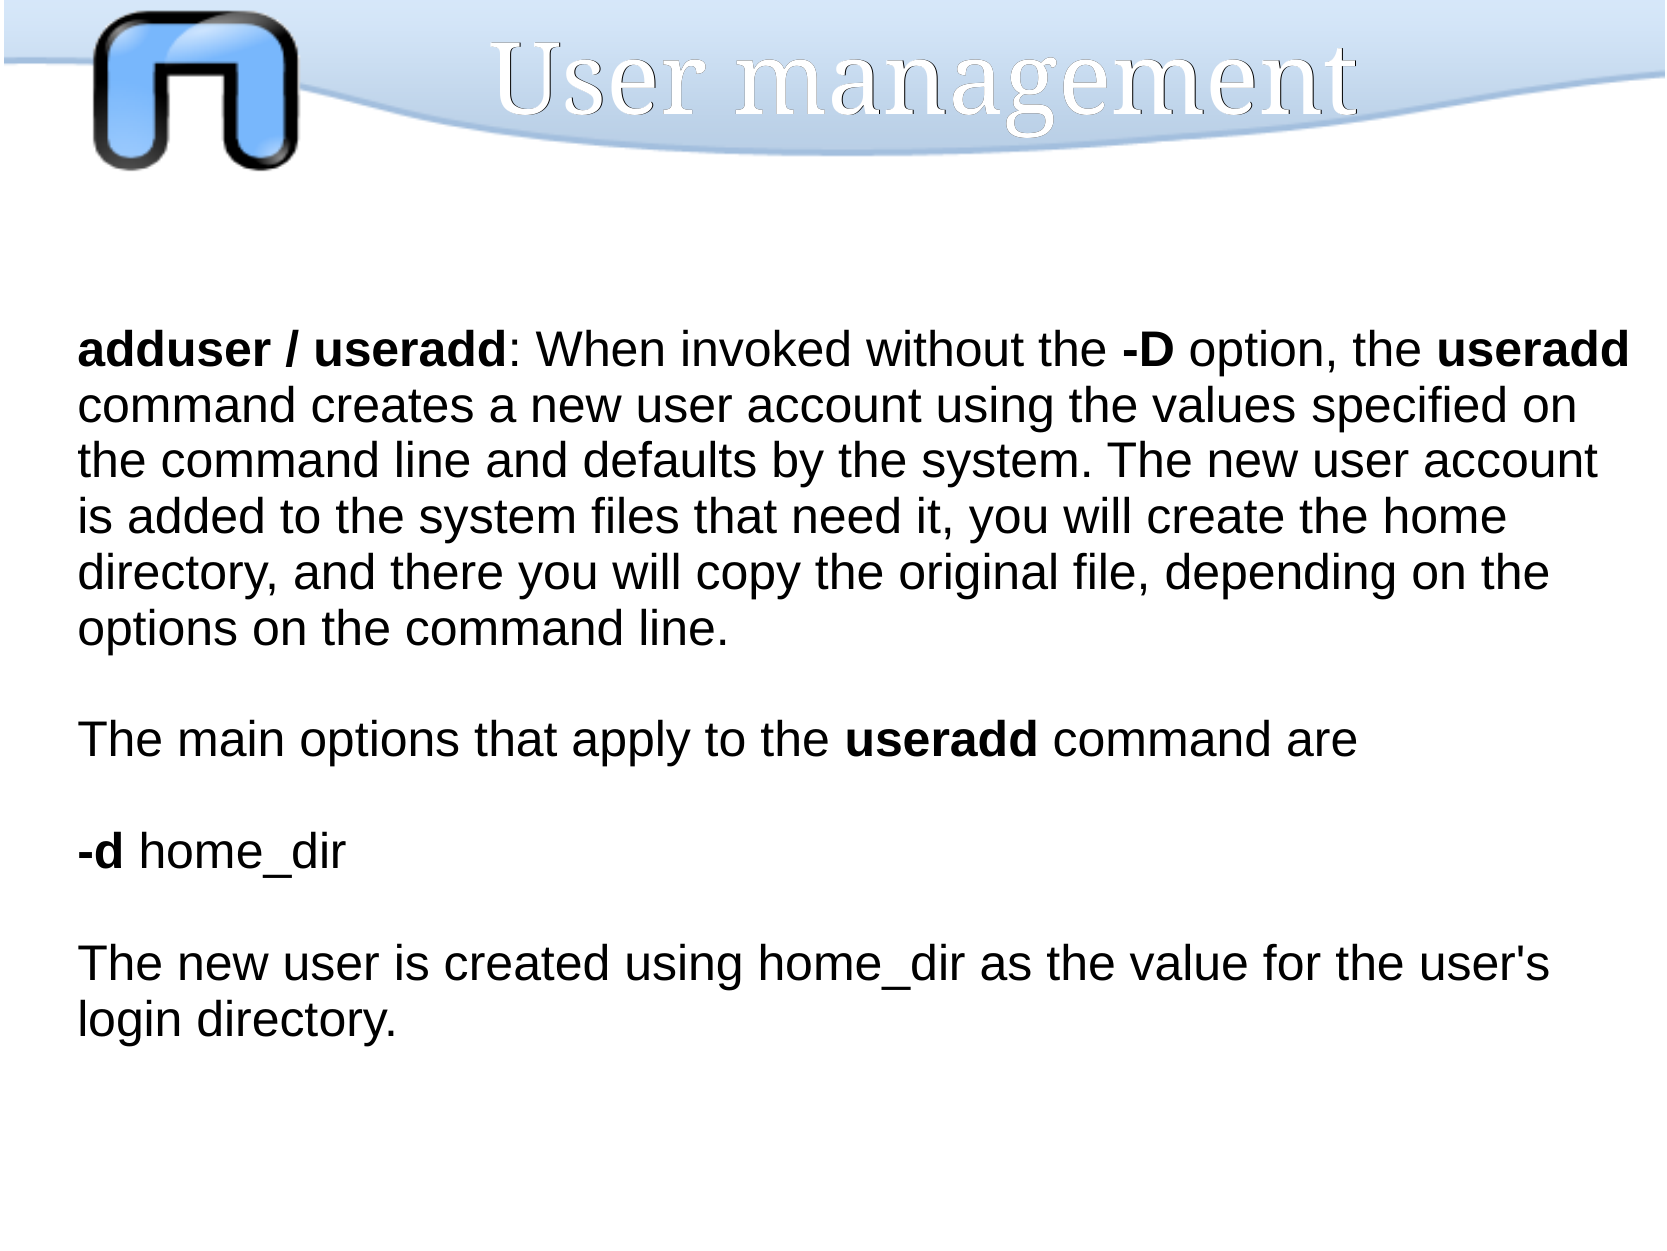

User management
# adduser / useradd: When invoked without the -D option, the useradd command creates a new user account using the values ​​specified on the command line and defaults by the system. The new user account is added to the system files that need it, you will create the home directory, and there you will copy the original file, depending on the options on the command line.
The main options that apply to the useradd command are
-d home_dir
The new user is created using home_dir as the value for the user's login directory.